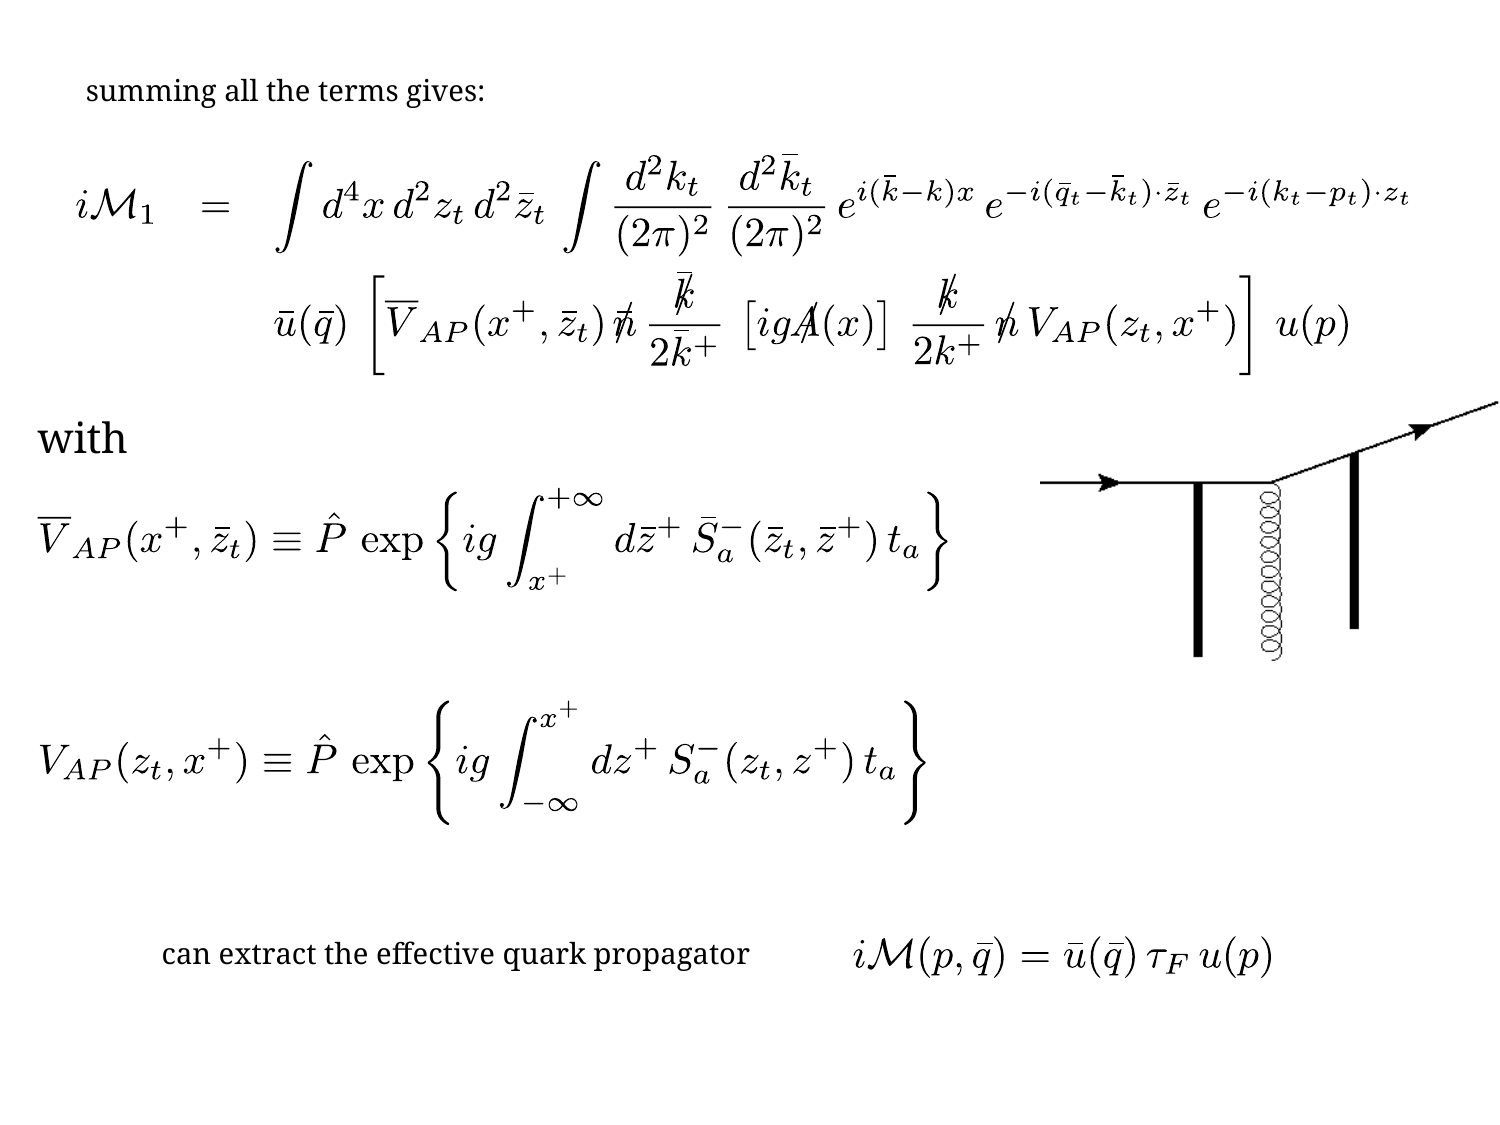

summing all the terms gives:
with
can extract the effective quark propagator